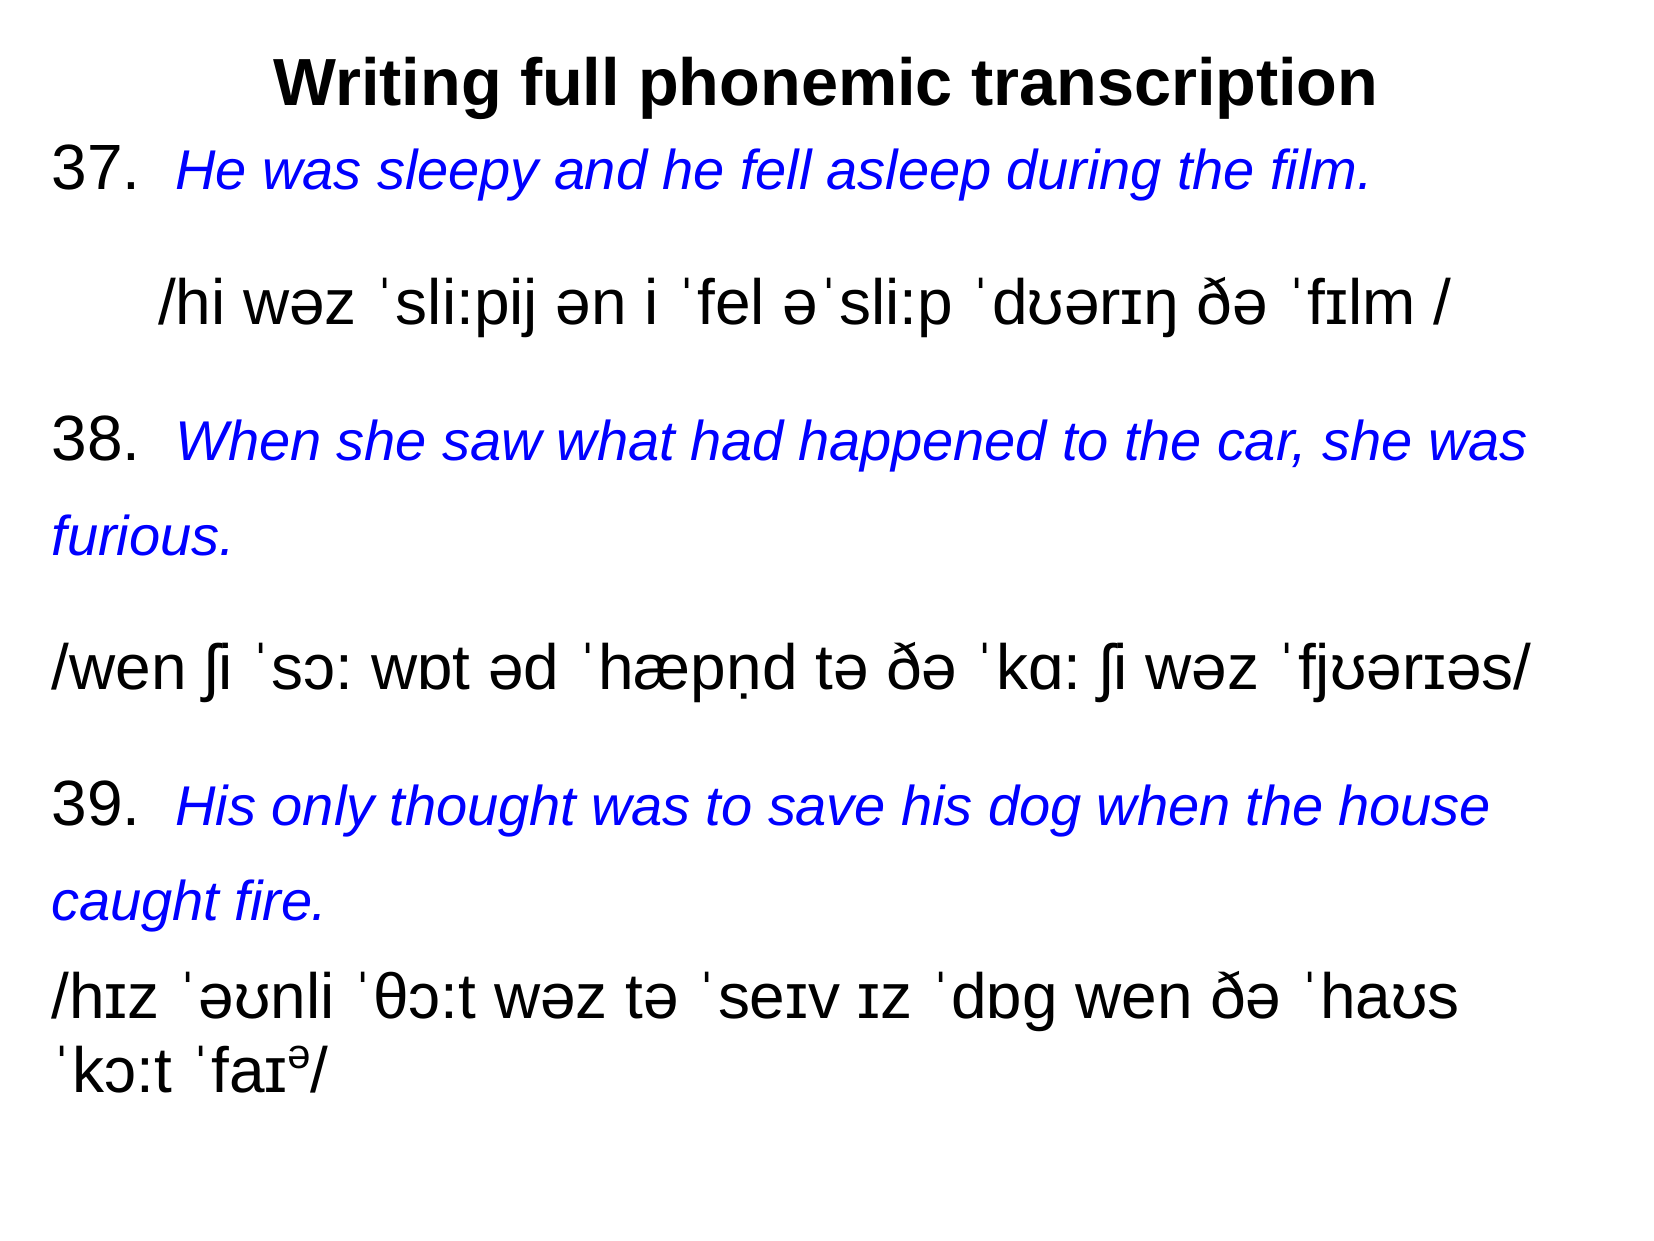

# Writing full phonemic transcription
37. He was sleepy and he fell asleep during the film.
 /hi wəz ˈsli:pij ən i ˈfel əˈsli:p ˈdʊərɪŋ ðə ˈfɪlm /
38. When she saw what had happened to the car, she was furious.
/wen ʃi ˈsɔ: wɒt əd ˈhæpṇd tə ðə ˈkɑ: ʃi wəz ˈfjʊərɪəs/
39. His only thought was to save his dog when the house caught fire.
/hɪz ˈəʊnli ˈθɔ:t wəz tə ˈseɪv ɪz ˈdɒg wen ðə ˈhaʊs ˈkɔ:t ˈfaɪə/